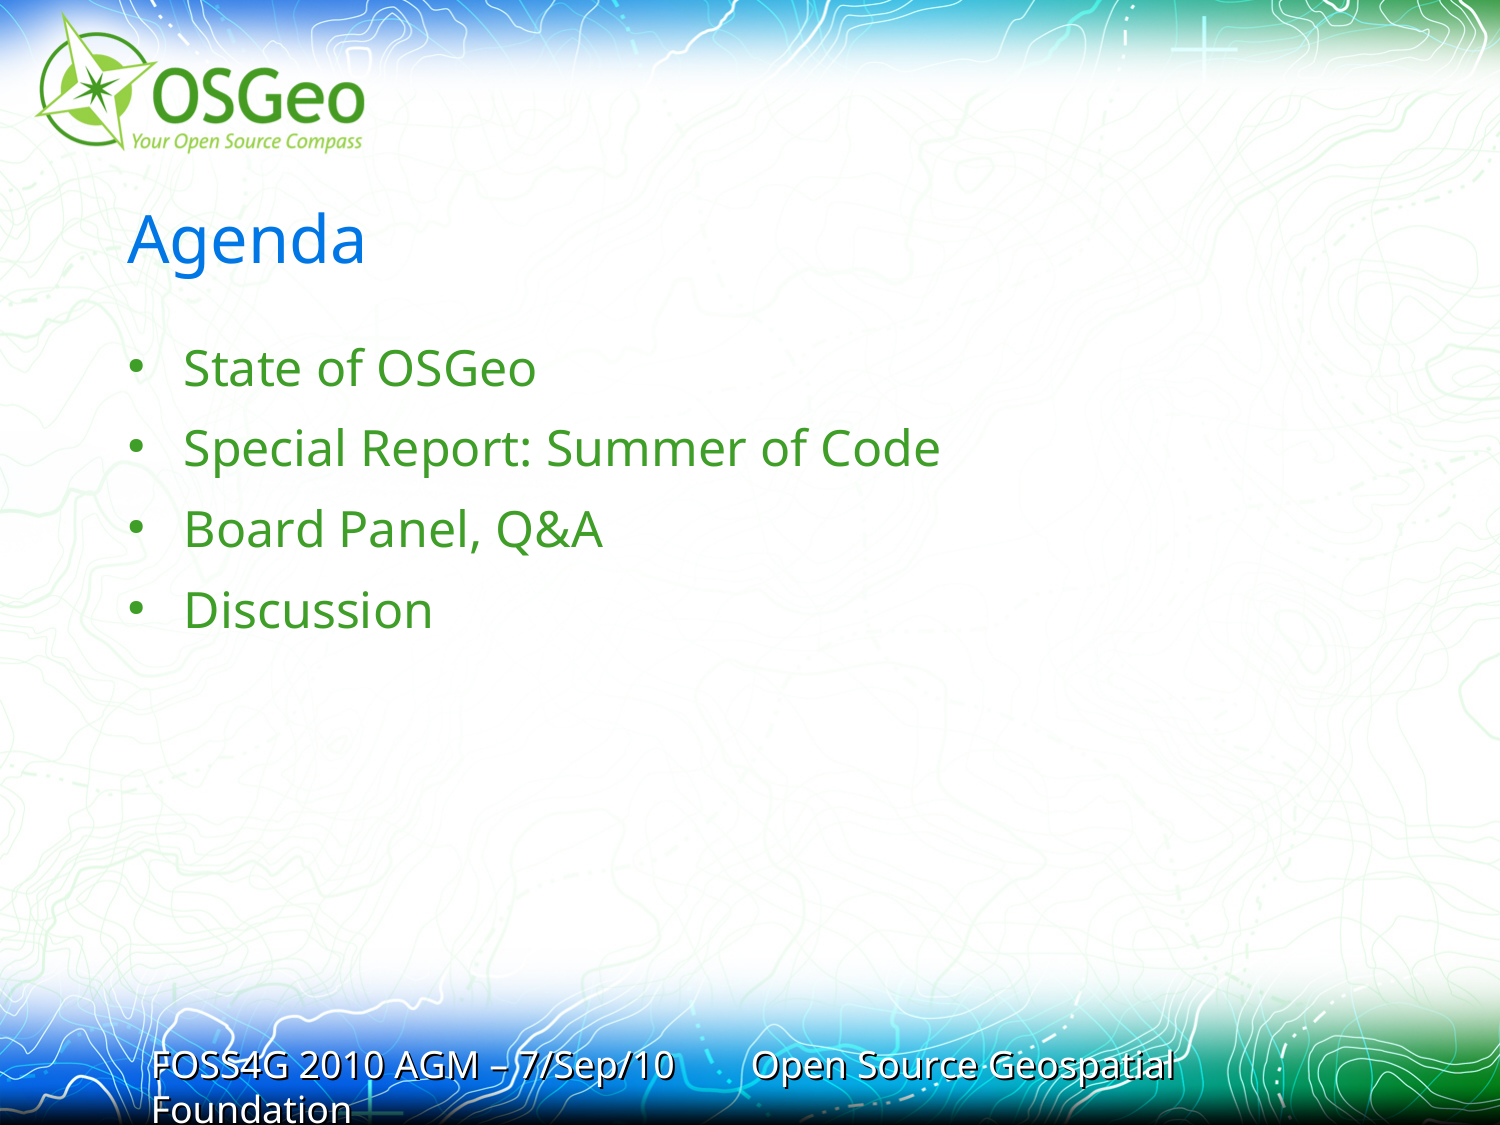

# Agenda
State of OSGeo
Special Report: Summer of Code
Board Panel, Q&A
Discussion